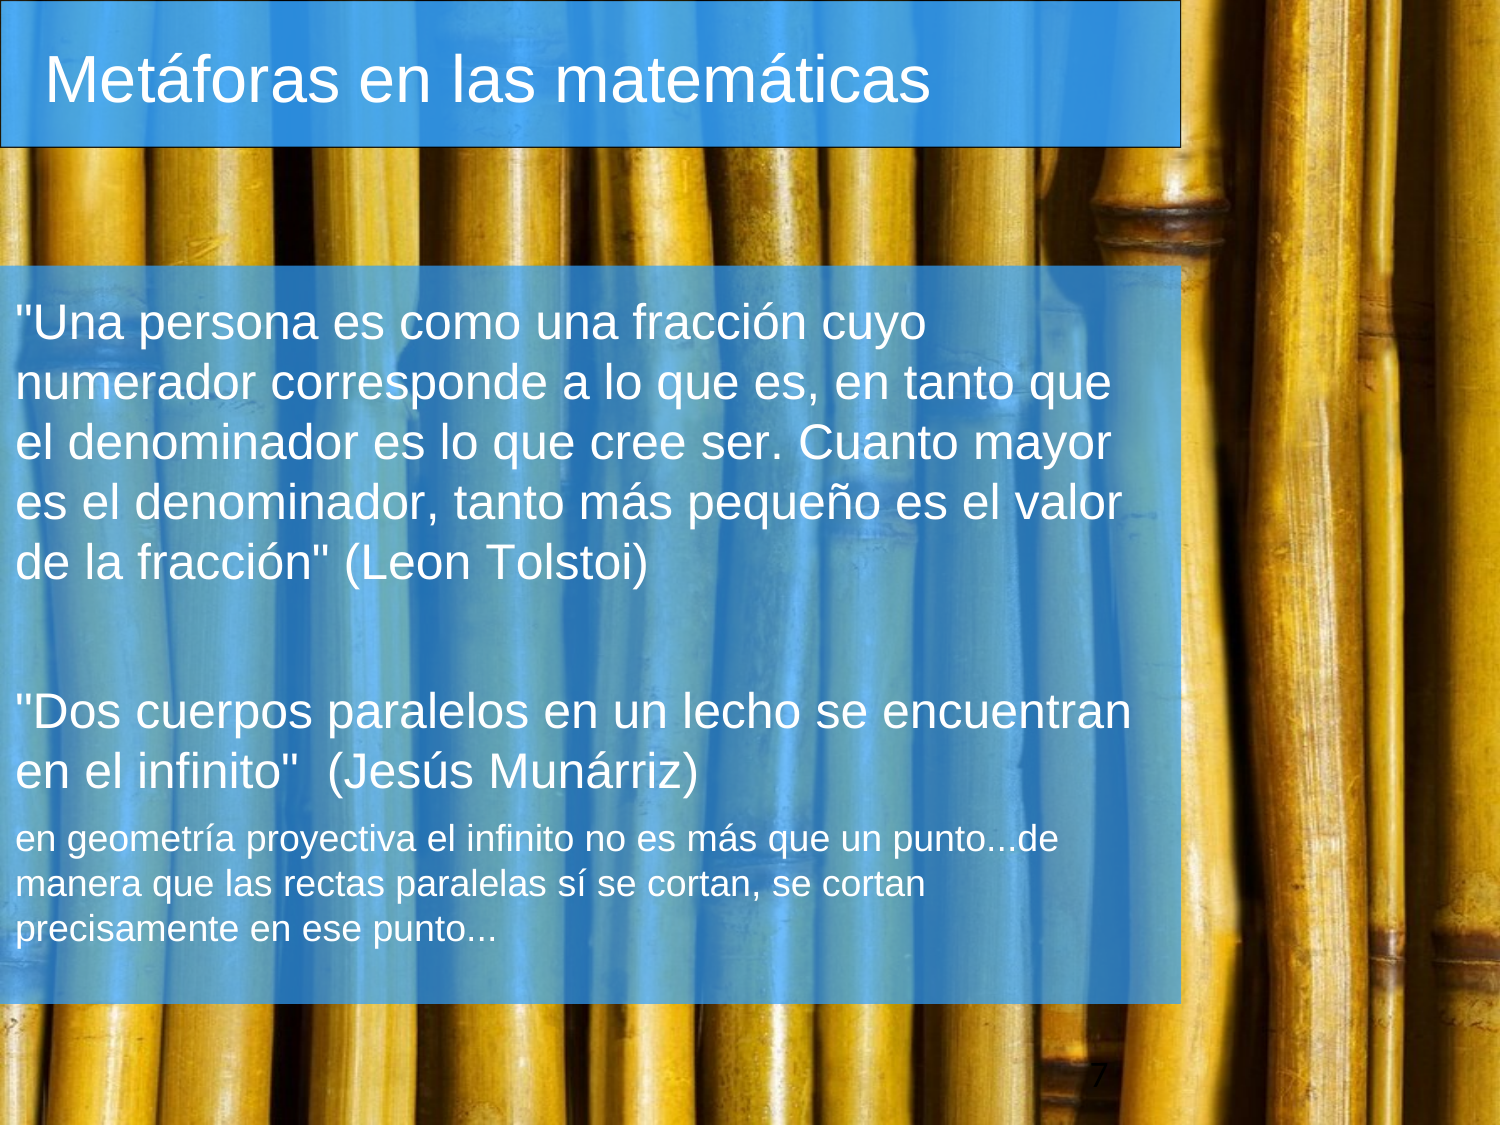

# Metáforas en las matemáticas
"Una persona es como una fracción cuyo numerador corresponde a lo que es, en tanto que el denominador es lo que cree ser. Cuanto mayor es el denominador, tanto más pequeño es el valor de la fracción" (Leon Tolstoi)
"Dos cuerpos paralelos en un lecho se encuentran en el infinito" (Jesús Munárriz)
en geometría proyectiva el infinito no es más que un punto...de manera que las rectas paralelas sí se cortan, se cortan precisamente en ese punto...
7